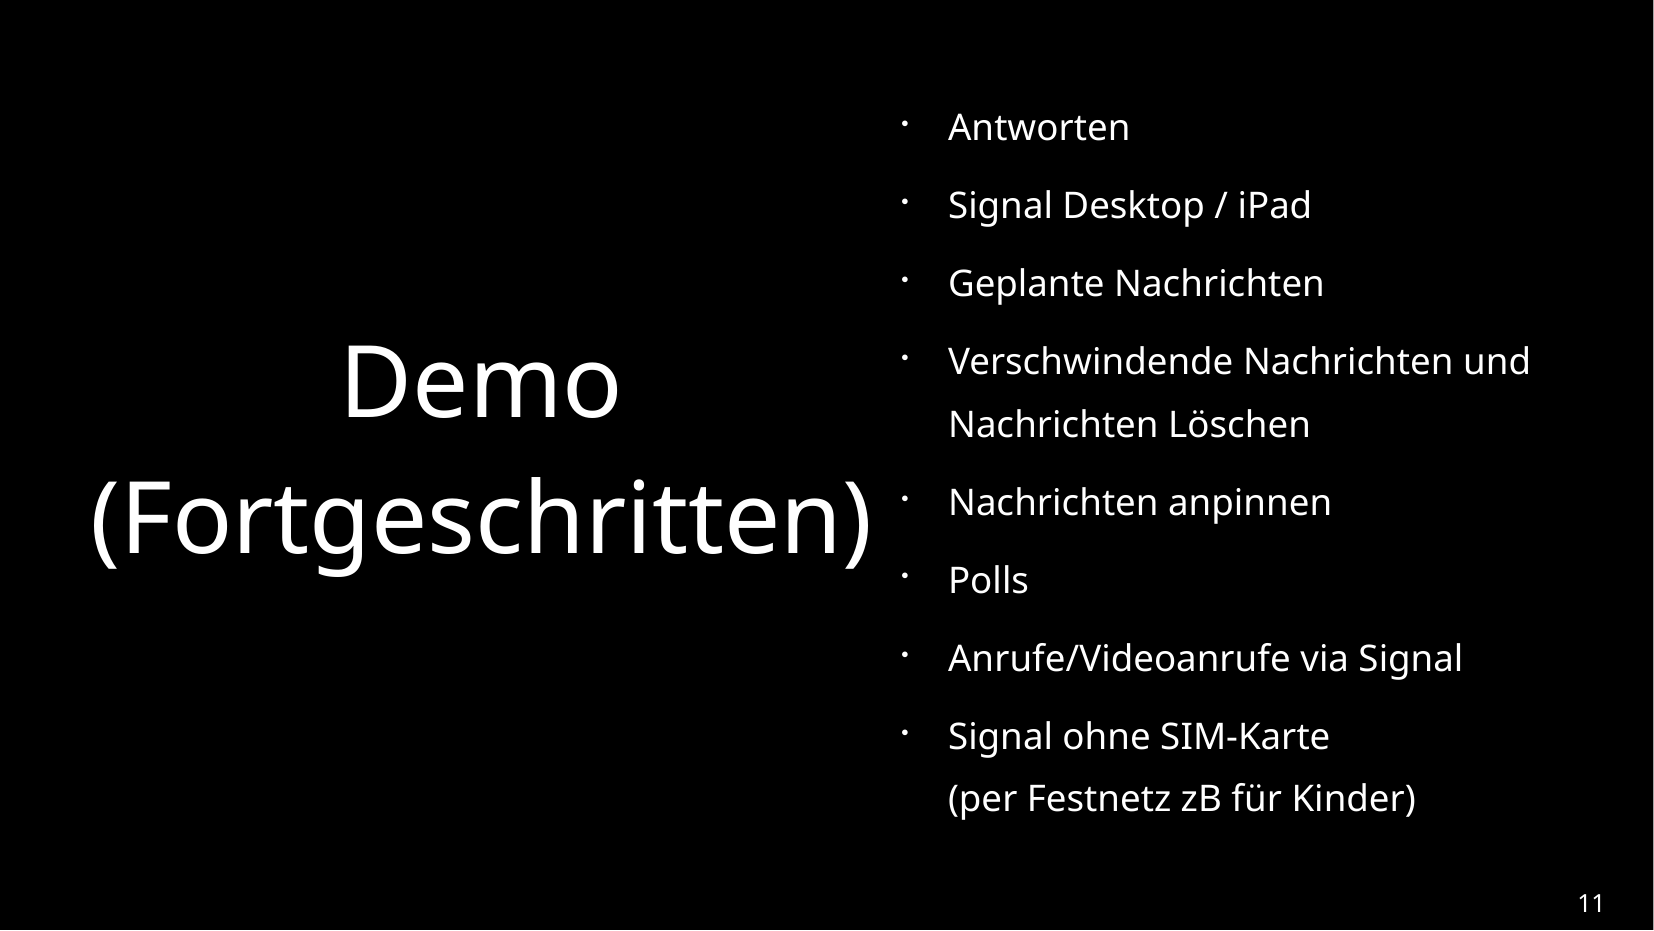

# Demo
(Fortgeschritten)
Antworten
Signal Desktop / iPad
Geplante Nachrichten
Verschwindende Nachrichten und Nachrichten Löschen
Nachrichten anpinnen
Polls
Anrufe/Videoanrufe via Signal
Signal ohne SIM-Karte
(per Festnetz zB für Kinder)
11